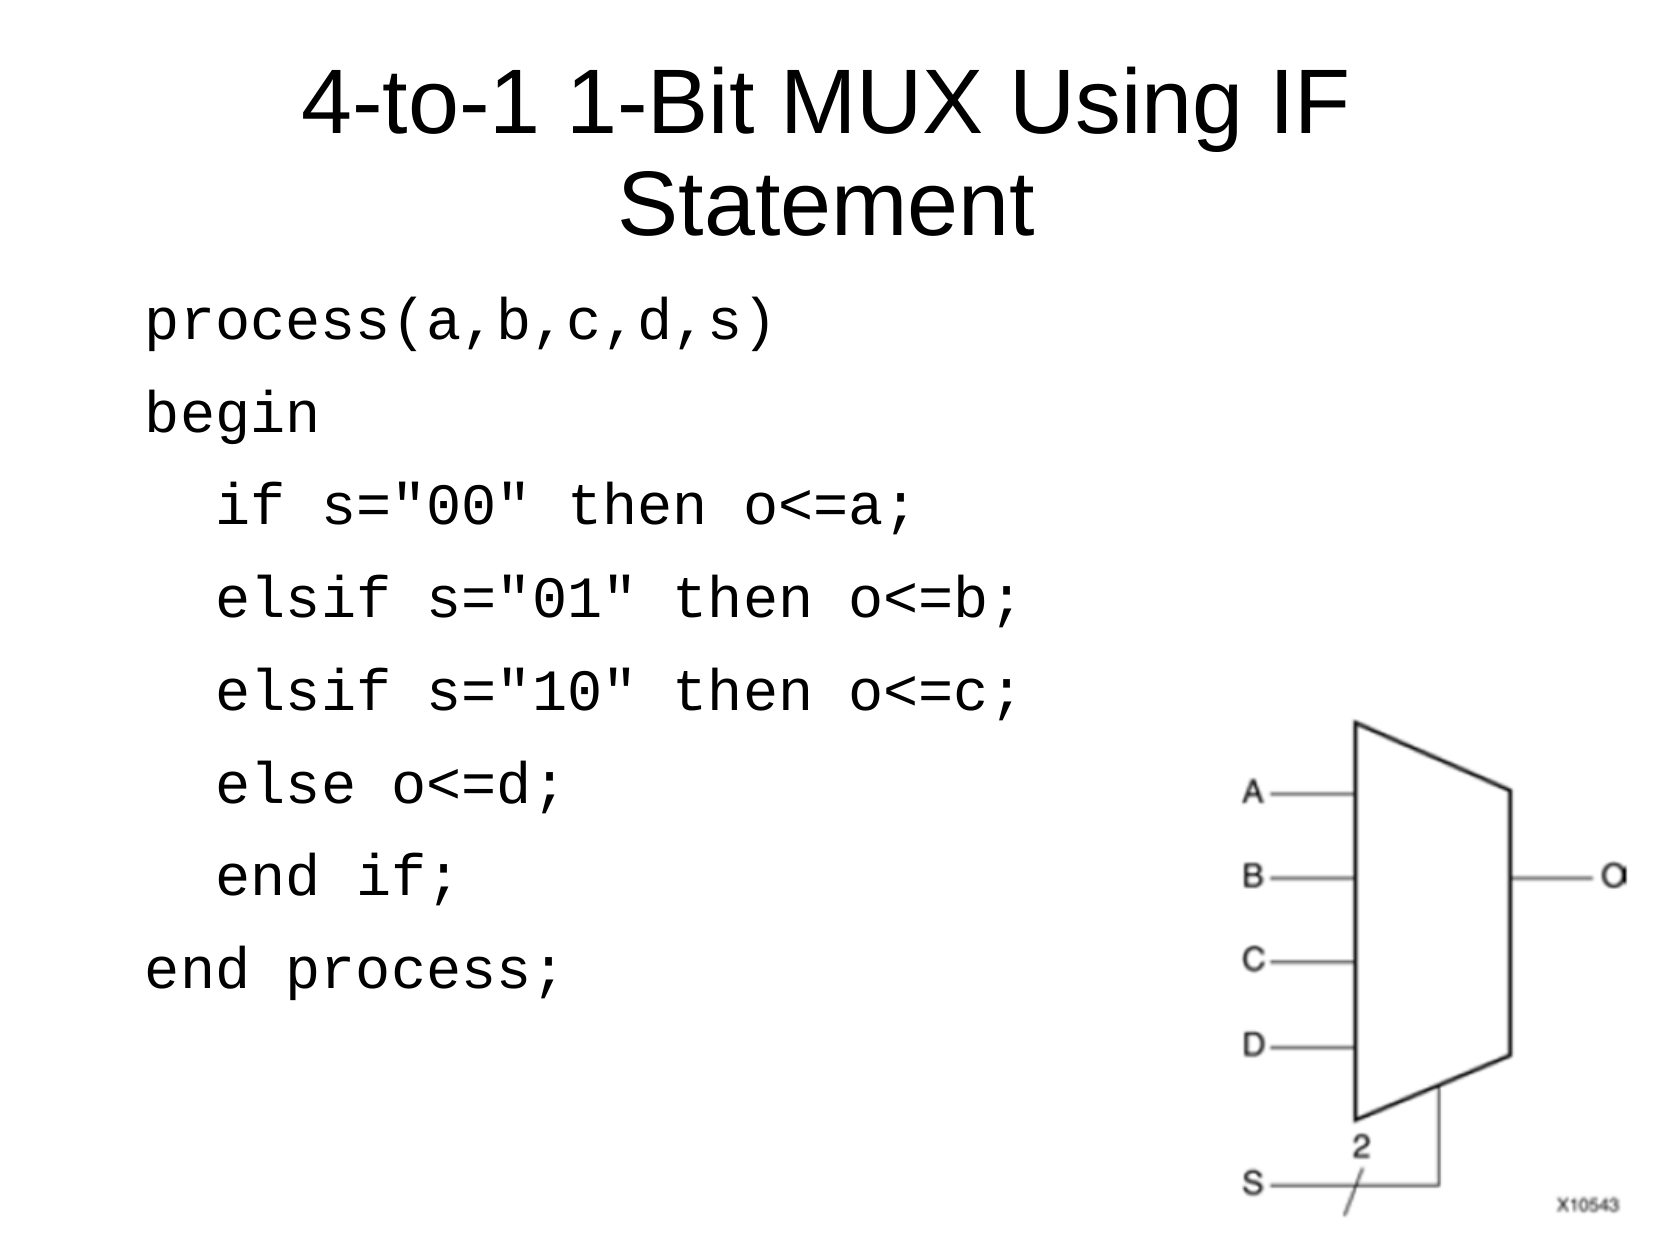

# 4-to-1 1-Bit MUX Using IF Statement
process(a,b,c,d,s)
begin
 if s="00" then o<=a;
 elsif s="01" then o<=b;
 elsif s="10" then o<=c;
 else o<=d;
 end if;
end process;